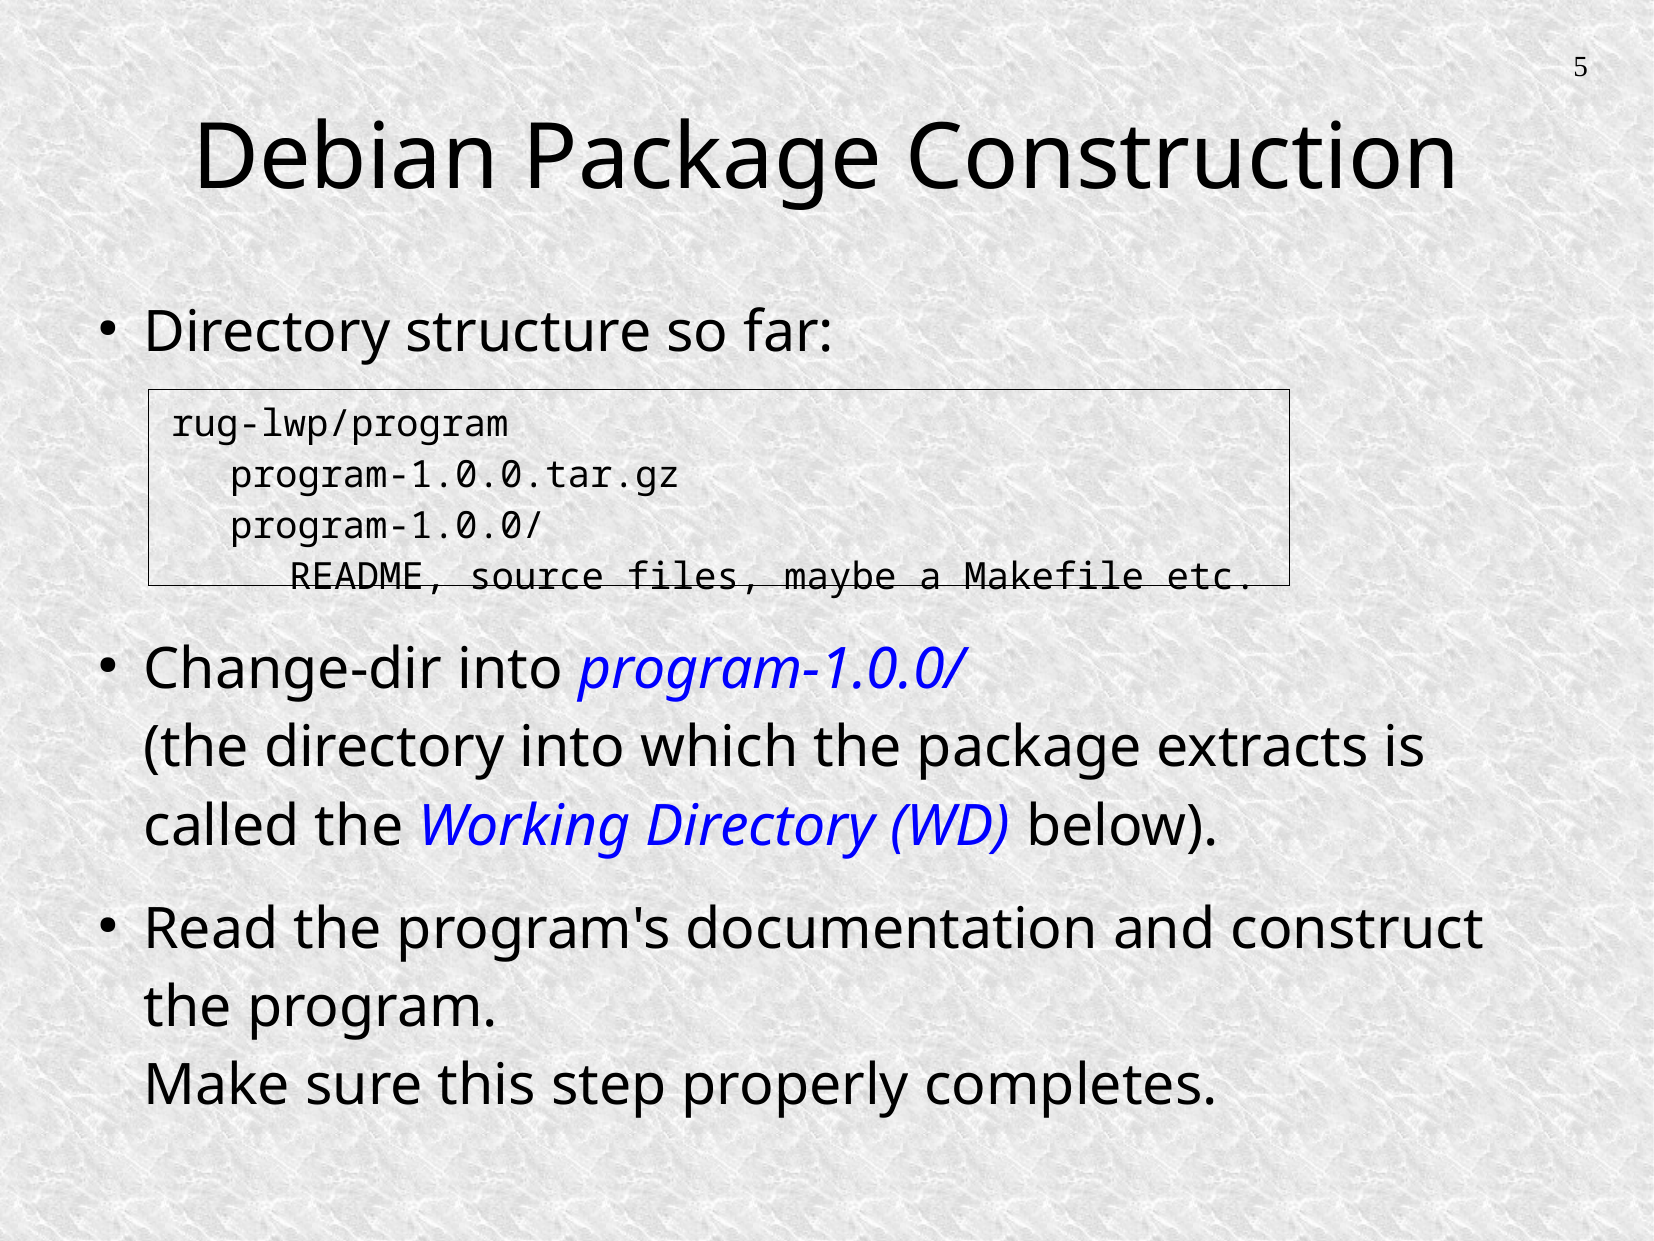

5
# Debian Package Construction
Directory structure so far:
Change-dir into program-1.0.0/
(the directory into which the package extracts is called the Working Directory (WD) below).
Read the program's documentation and construct the program.
Make sure this step properly completes.
rug-lwp/program
		program-1.0.0.tar.gz
		program-1.0.0/
				README, source files, maybe a Makefile etc.